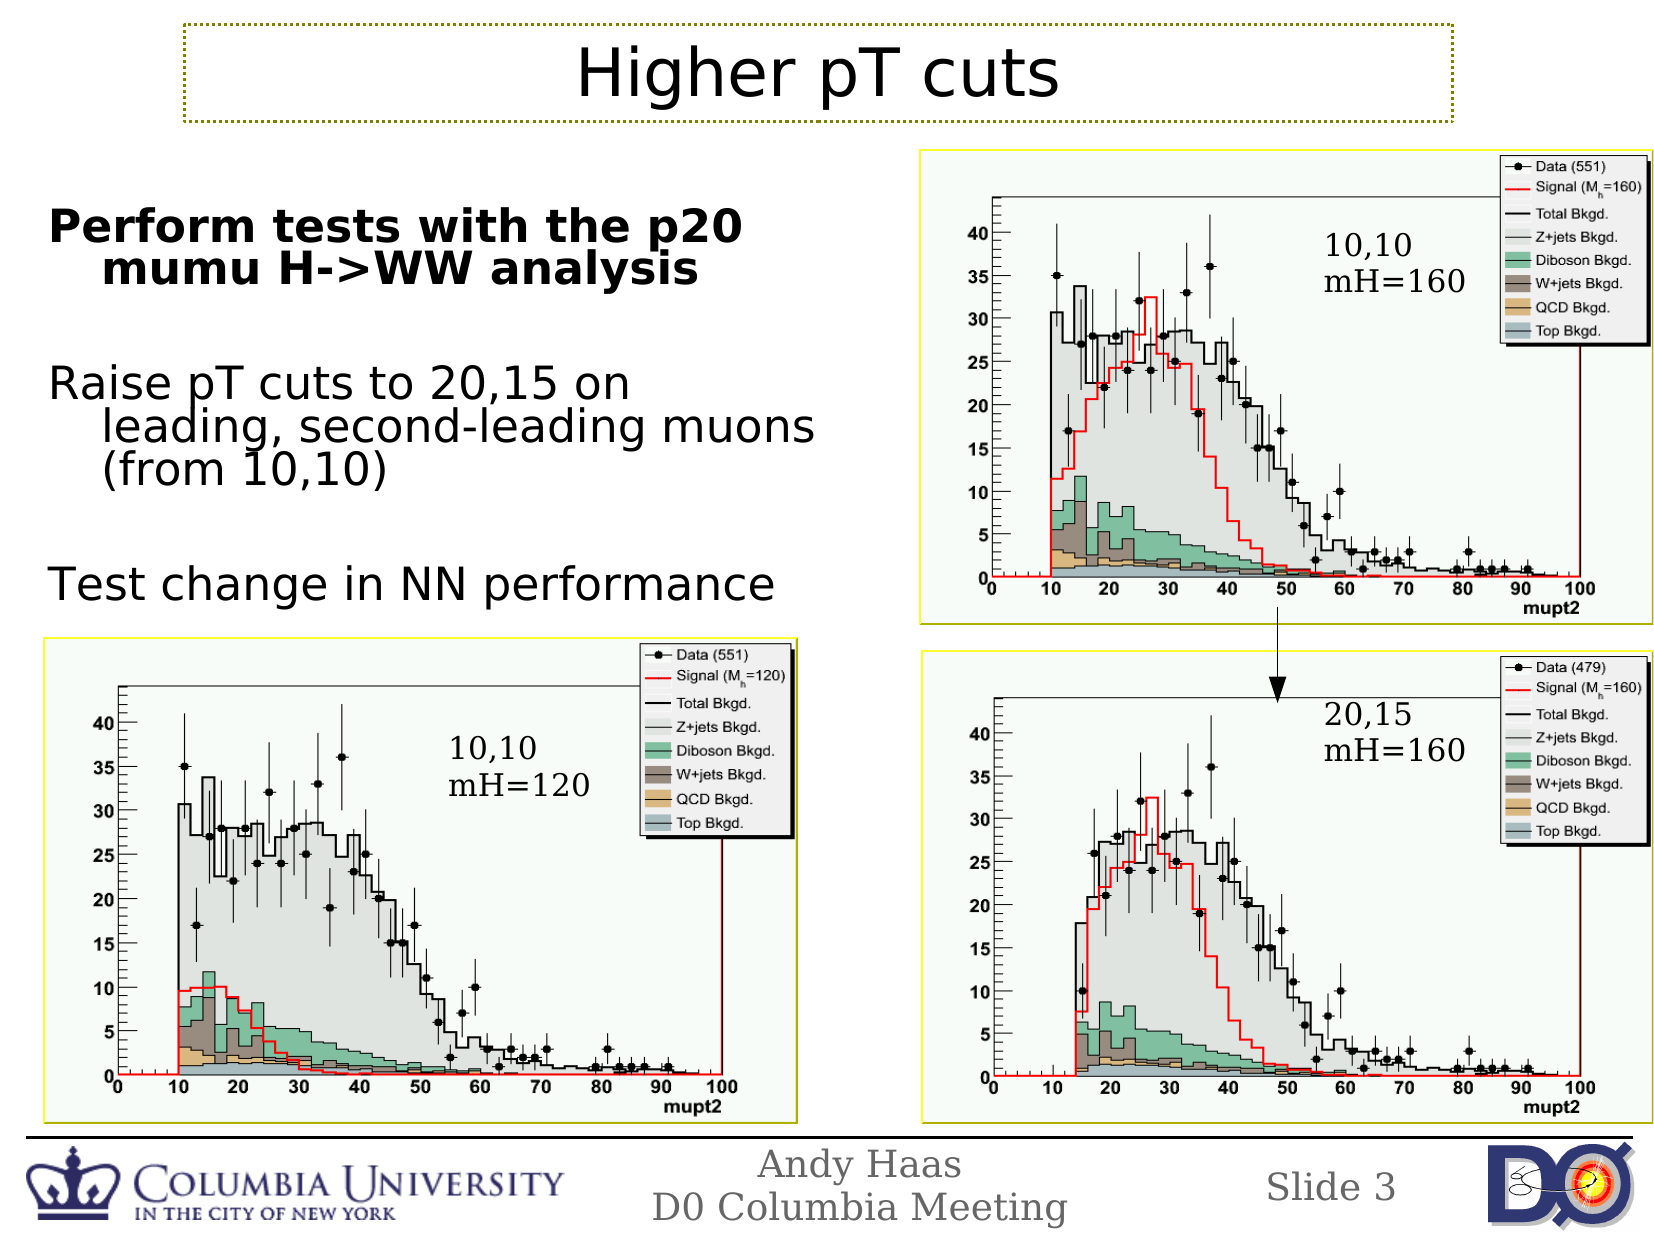

# Higher pT cuts
Perform tests with the p20 mumu H->WW analysis
Raise pT cuts to 20,15 on
leading, second-leading muons (from 10,10)
Test change in NN performance
10,10
mH=160
20,15
mH=160
10,10
mH=120